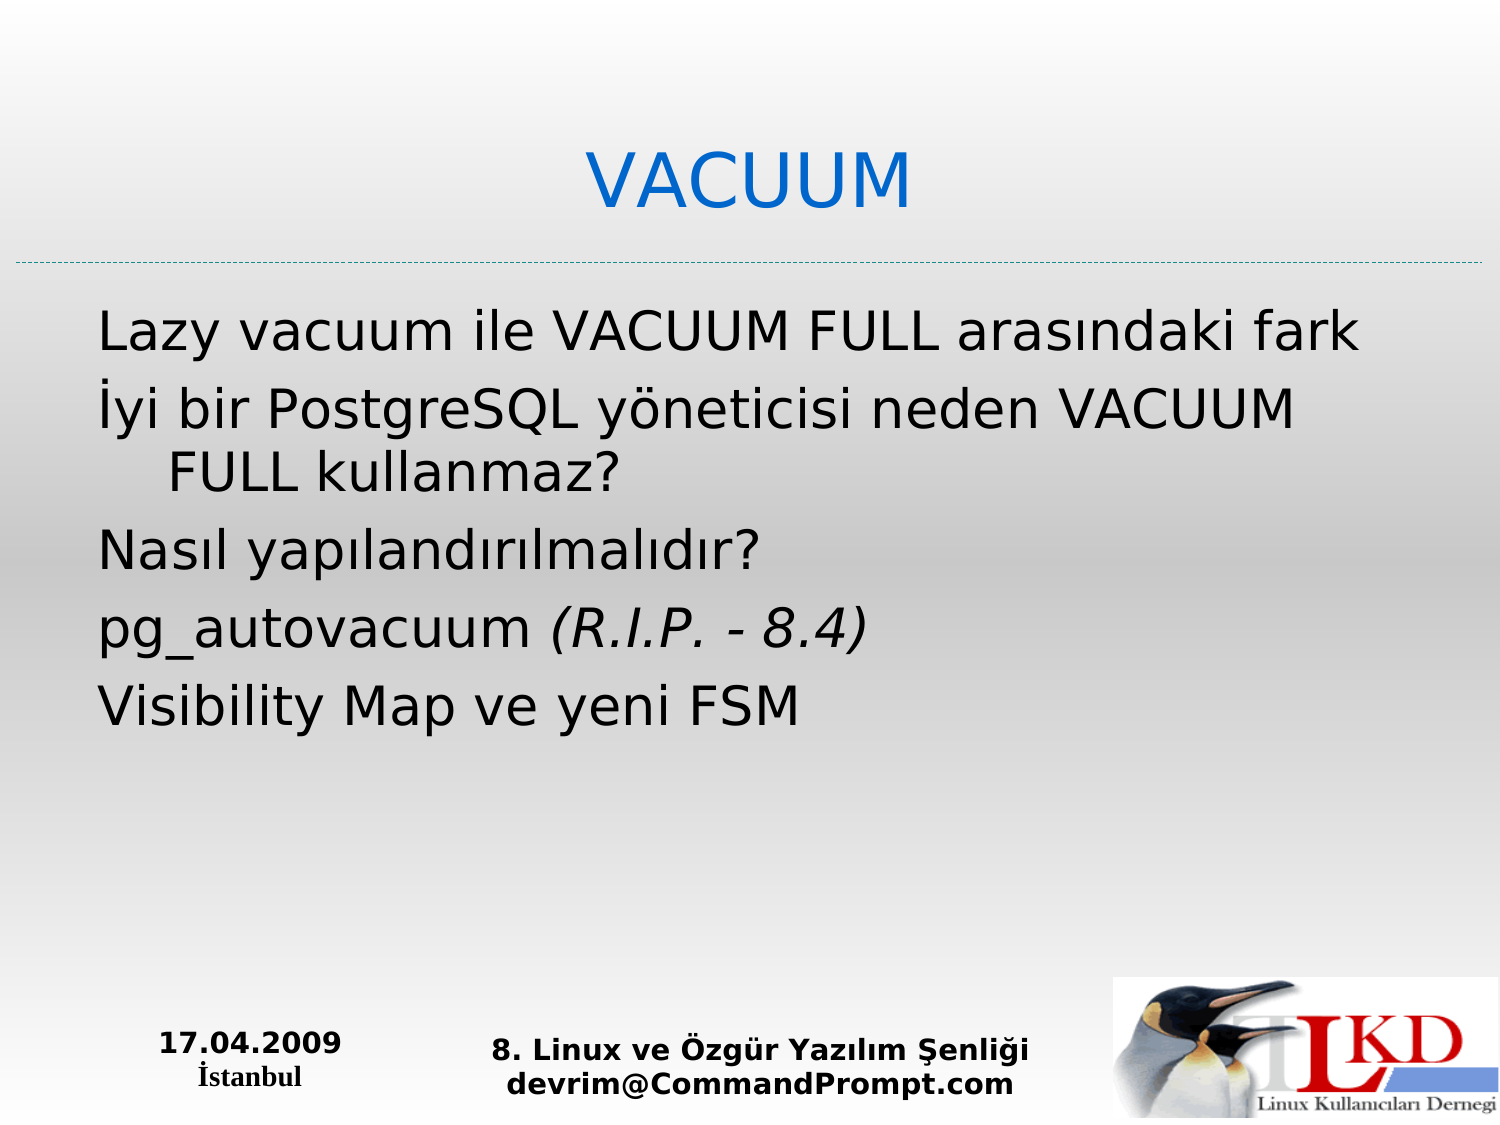

# VACUUM
Lazy vacuum ile VACUUM FULL arasındaki fark
İyi bir PostgreSQL yöneticisi neden VACUUM
 FULL kullanmaz?
Nasıl yapılandırılmalıdır?
pg_autovacuum (R.I.P. - 8.4)
Visibility Map ve yeni FSM